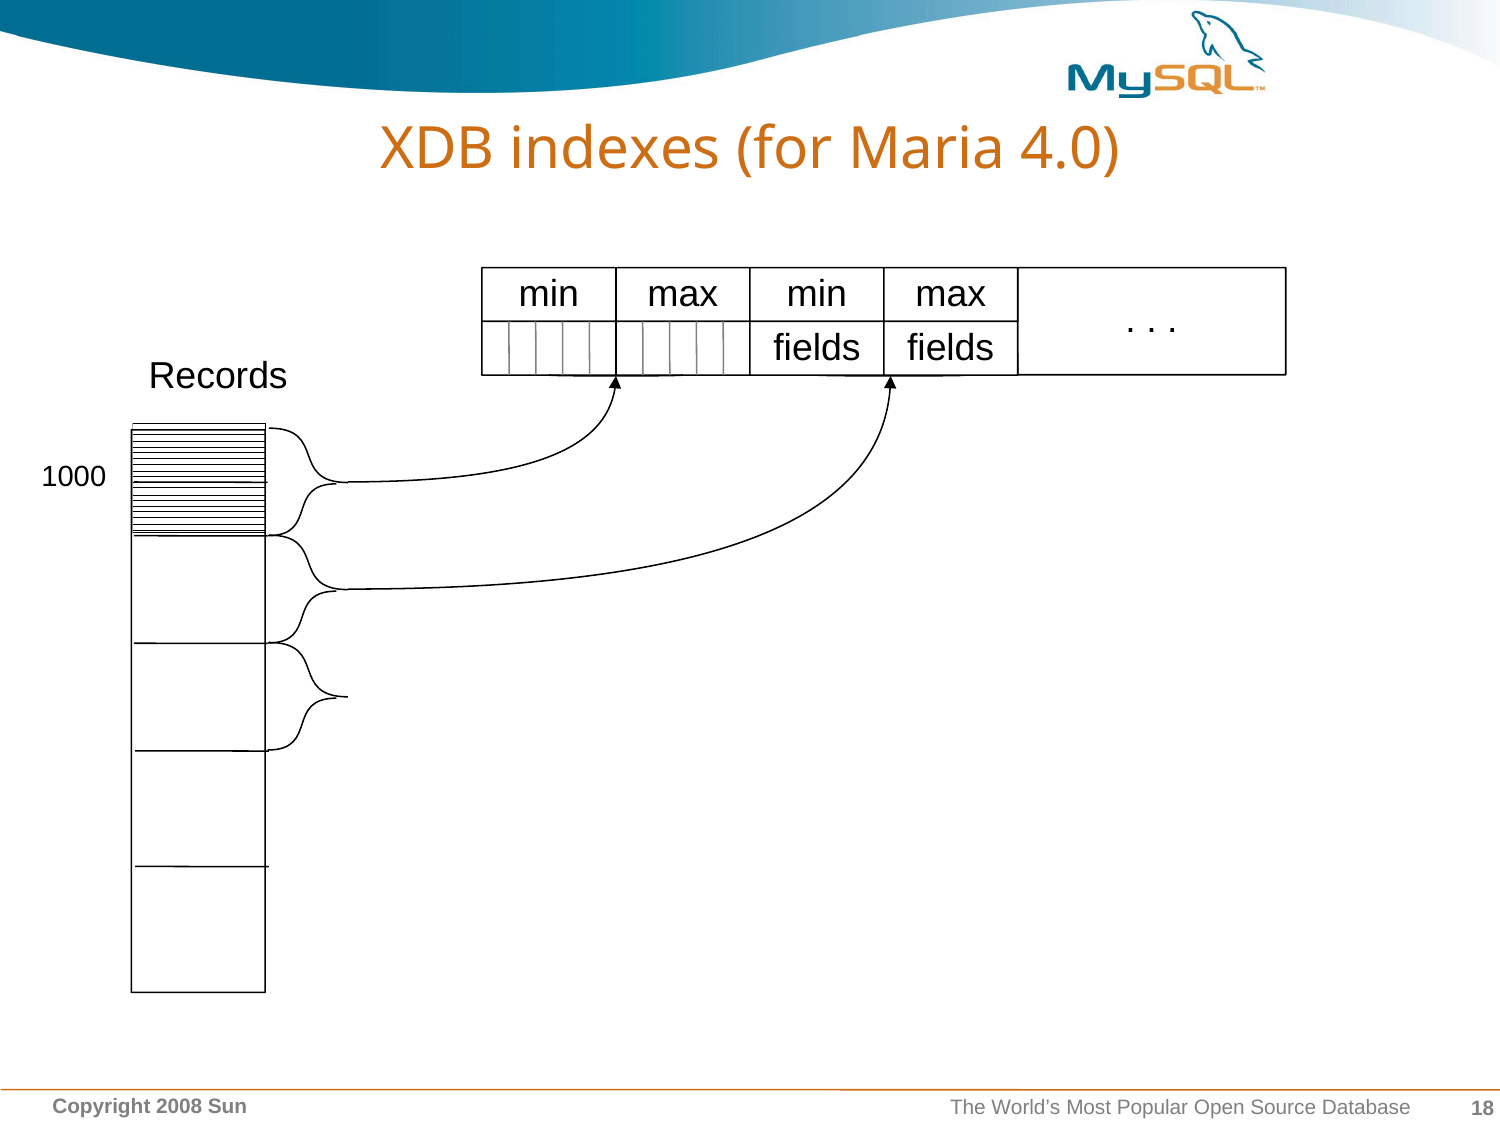

# XDB indexes (for Maria 4.0)‏
min
max
min
max
. . .
fields
fields
Records
1000